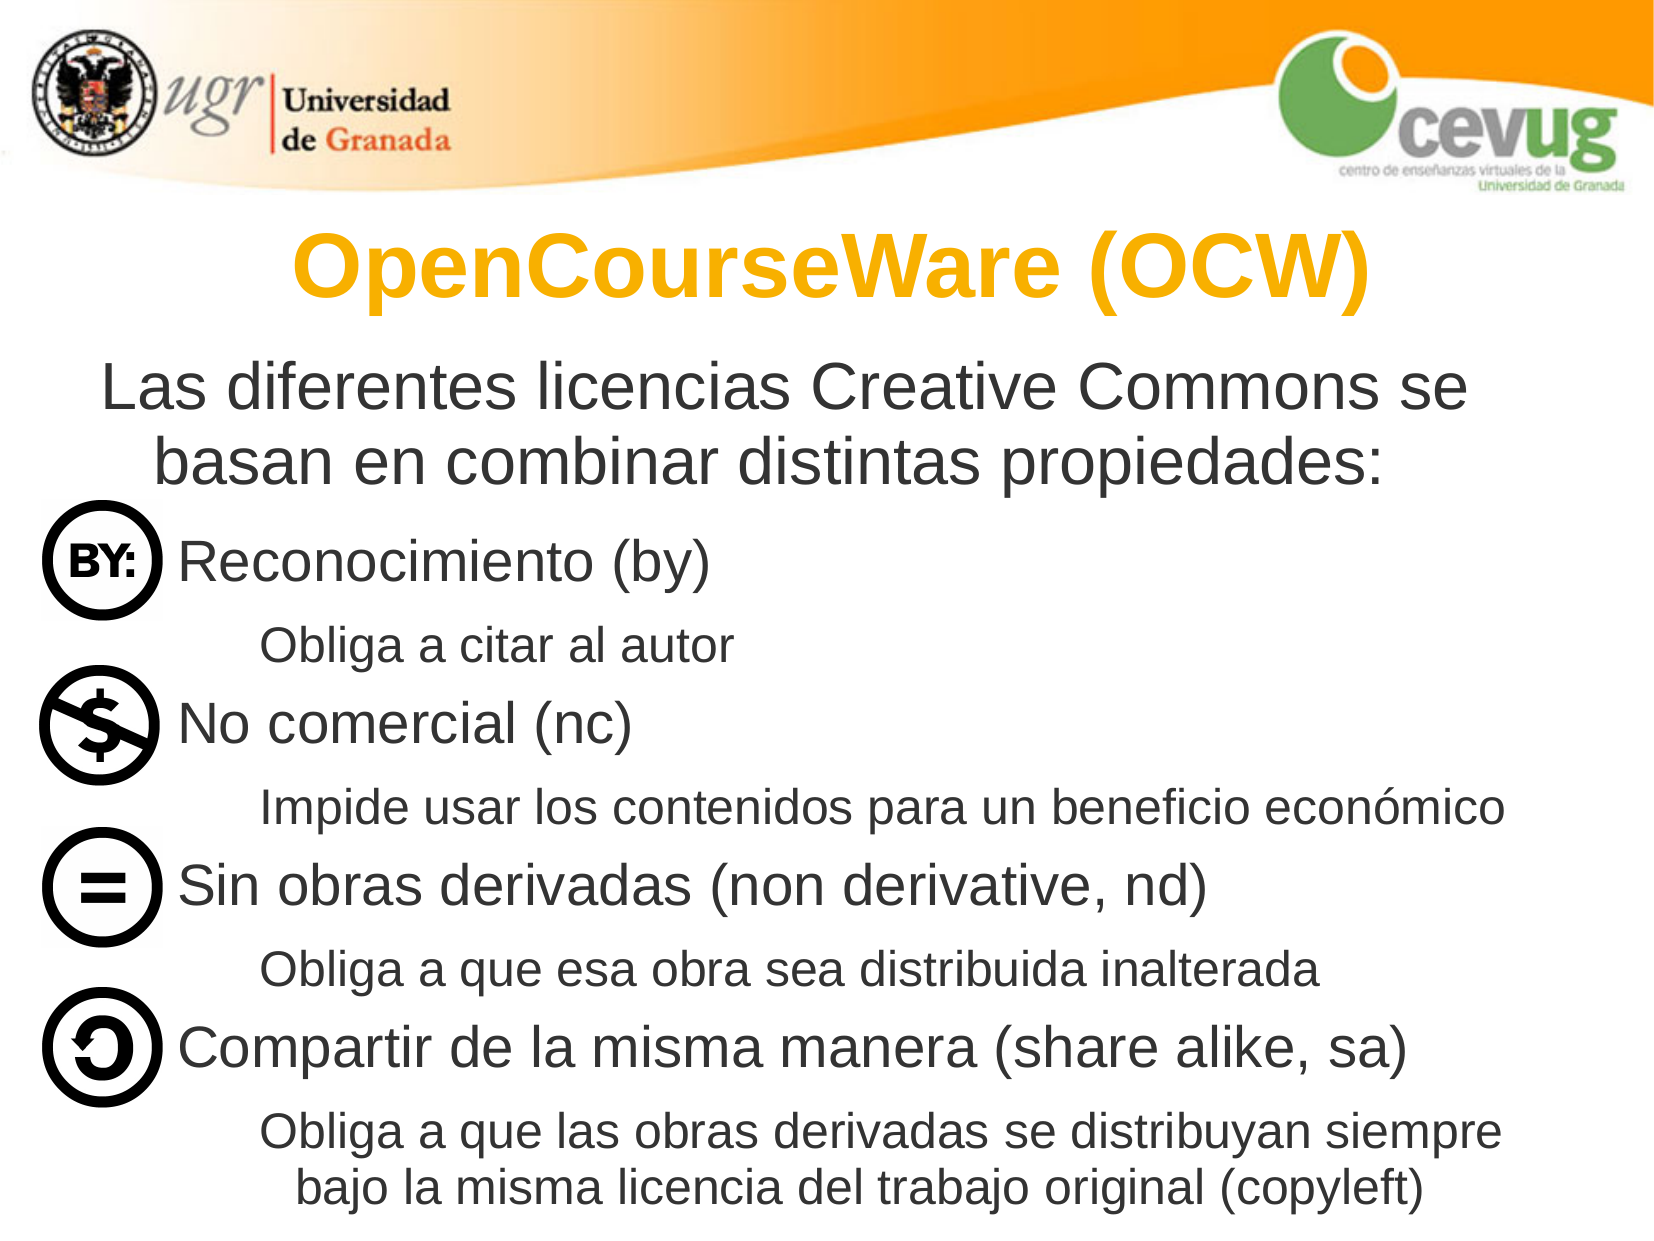

# OpenCourseWare (OCW)
Las diferentes licencias Creative Commons se basan en combinar distintas propiedades:
Reconocimiento (by)
Obliga a citar al autor
No comercial (nc)
Impide usar los contenidos para un beneficio económico
Sin obras derivadas (non derivative, nd)
Obliga a que esa obra sea distribuida inalterada
Compartir de la misma manera (share alike, sa)
Obliga a que las obras derivadas se distribuyan siempre bajo la misma licencia del trabajo original (copyleft)